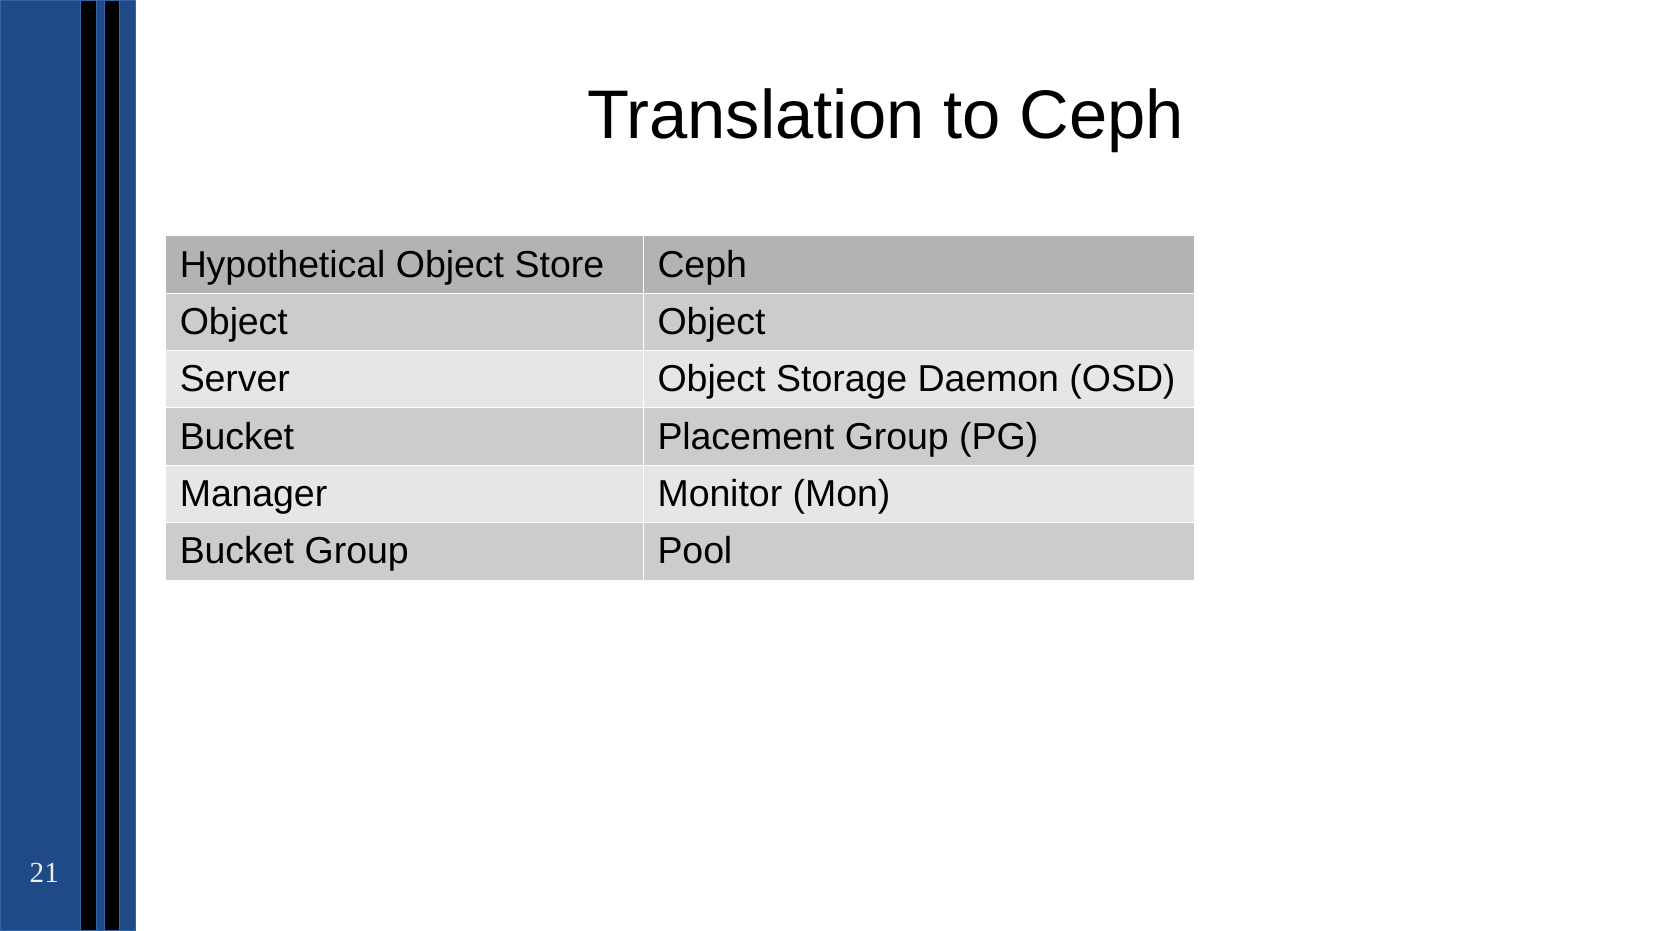

# Translation to Ceph
| Hypothetical Object Store | Ceph |
| --- | --- |
| Object | Object |
| Server | Object Storage Daemon (OSD) |
| Bucket | Placement Group (PG) |
| Manager | Monitor (Mon) |
| Bucket Group | Pool |
21